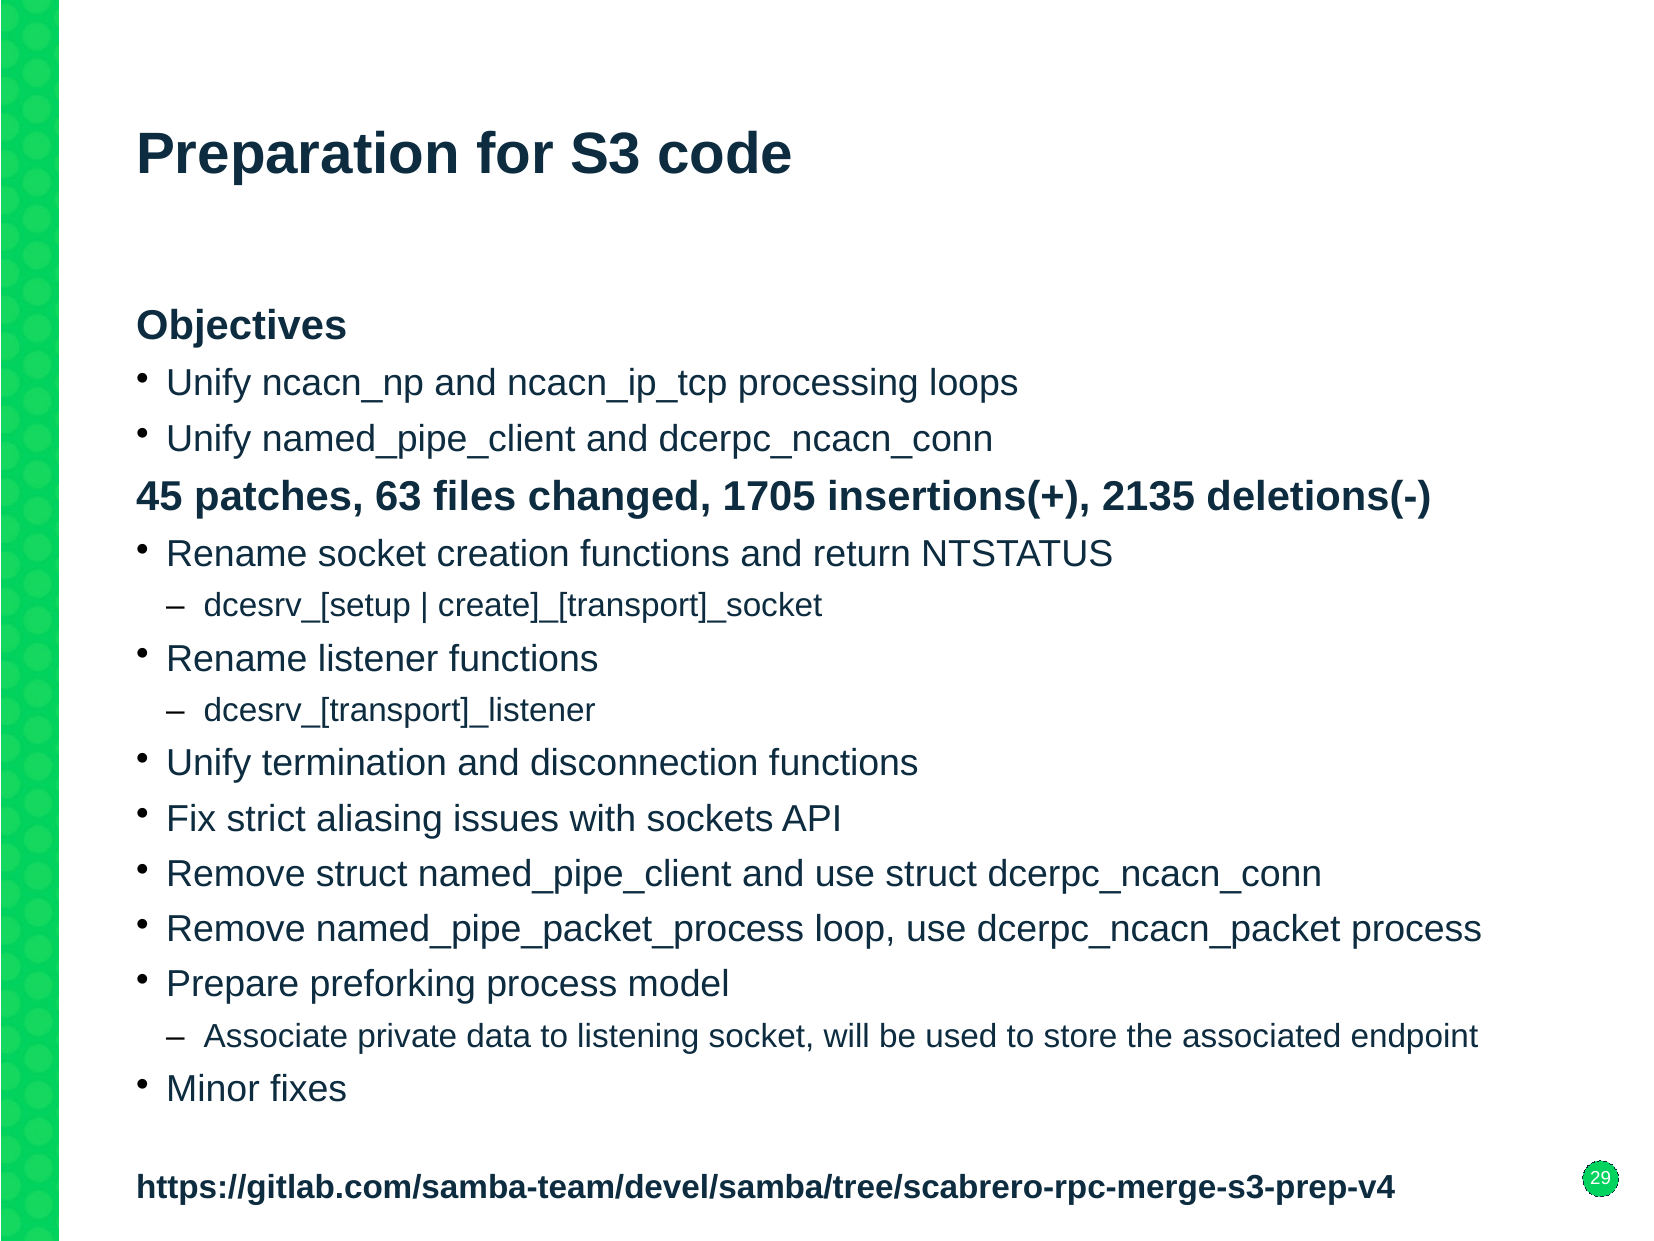

# Preparation for S3 code
Objectives
Unify ncacn_np and ncacn_ip_tcp processing loops
Unify named_pipe_client and dcerpc_ncacn_conn
45 patches, 63 files changed, 1705 insertions(+), 2135 deletions(-)
Rename socket creation functions and return NTSTATUS
dcesrv_[setup | create]_[transport]_socket
Rename listener functions
dcesrv_[transport]_listener
Unify termination and disconnection functions
Fix strict aliasing issues with sockets API
Remove struct named_pipe_client and use struct dcerpc_ncacn_conn
Remove named_pipe_packet_process loop, use dcerpc_ncacn_packet process
Prepare preforking process model
Associate private data to listening socket, will be used to store the associated endpoint
Minor fixes
https://gitlab.com/samba-team/devel/samba/tree/scabrero-rpc-merge-s3-prep-v4
29